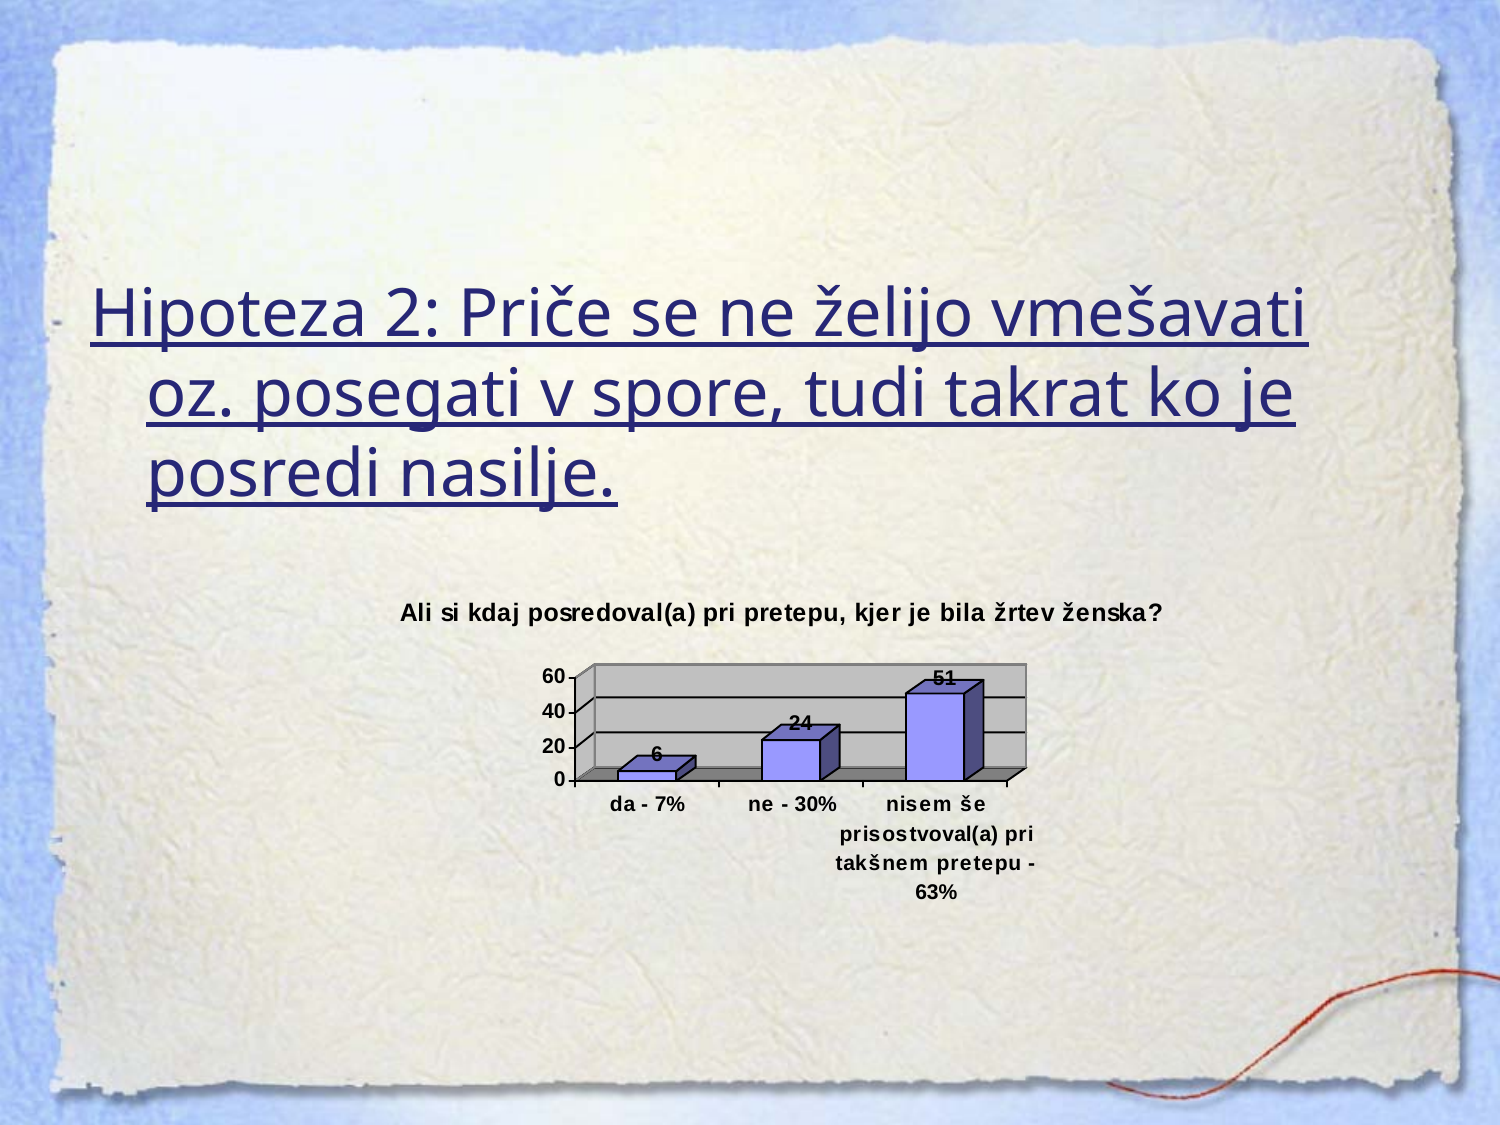

#
Hipoteza 2: Priče se ne želijo vmešavati oz. posegati v spore, tudi takrat ko je posredi nasilje.